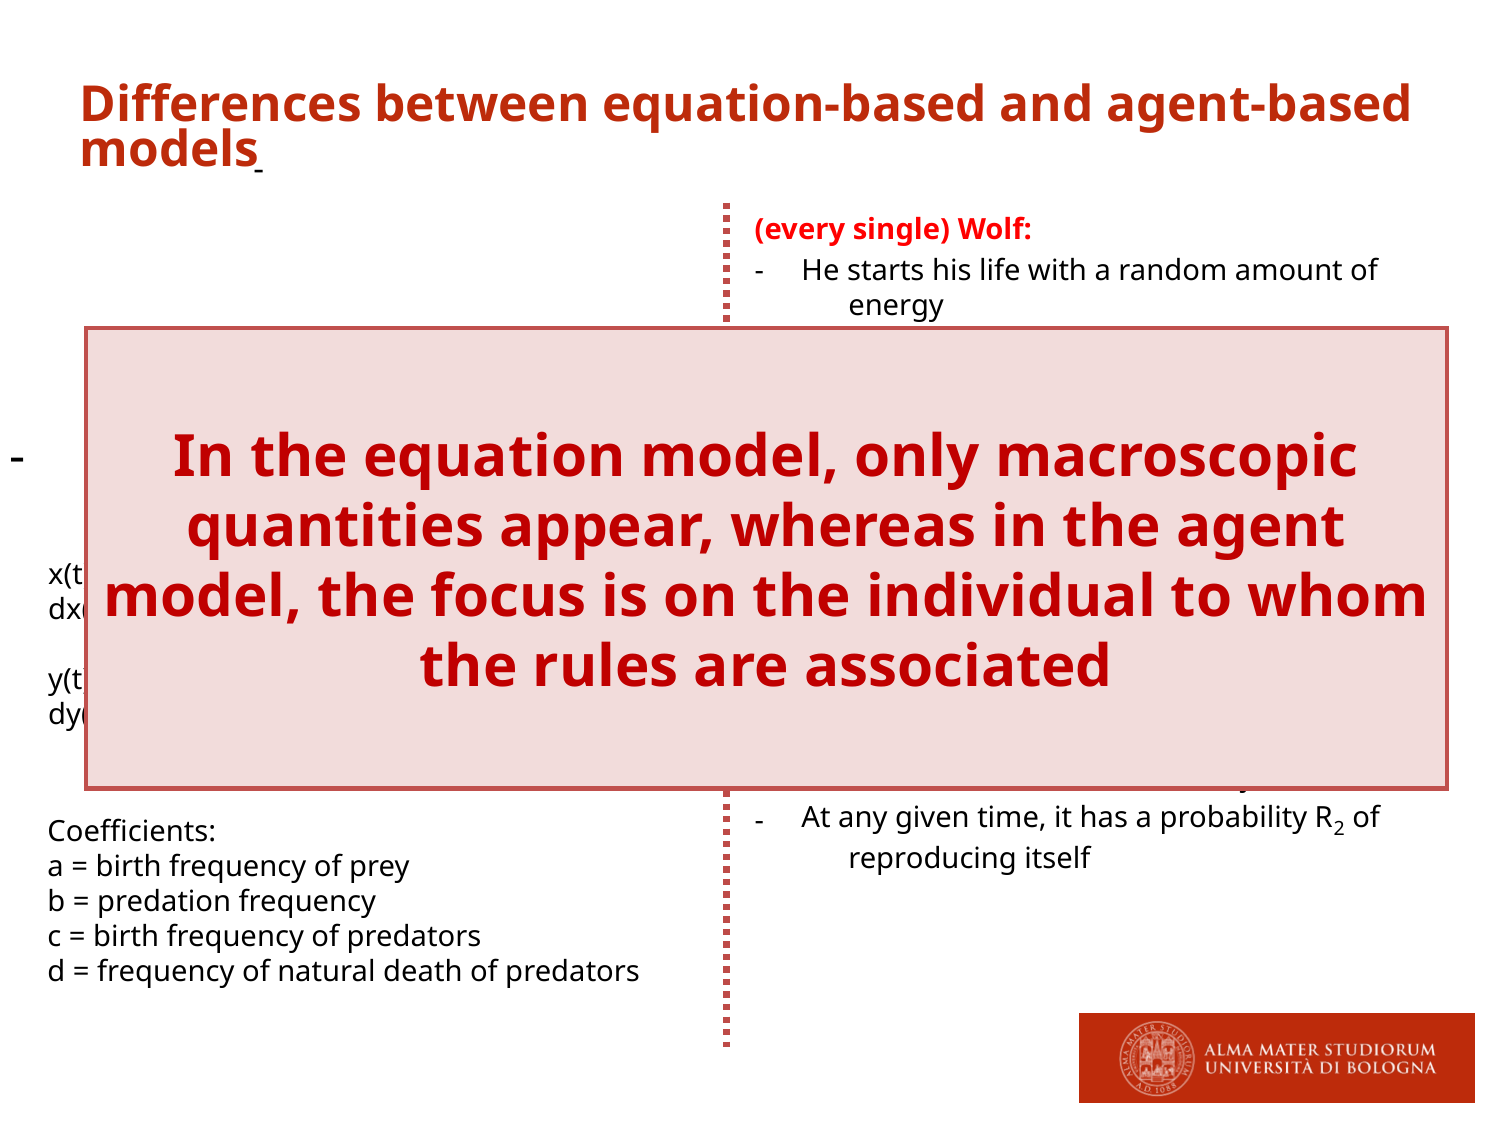

# Differences between equation-based and agent-based models
(every single) Wolf:
He starts his life with a random amount of energy
With each tick of the simulation, it moves to an adjacent cell and its energy decreases by E1
If a sheep is in the same box, it eats it and its energy increases by E 2
When the energy reaches 0, the wolf dies
At any given time, it has a probability R1 of reproducing itself
In the equation model, only macroscopic quantities appear, whereas in the agent model, the focus is on the individual to whom the rules are associated
x(t) = number of prey at time t
dx(t)/dt = rate of change of the prey population over time
y(t) = number of predators at time t
dy(t)/dt = rate of change of the predator population over time t
(every single) sheep:
With each tick, it moves to an adjacent cell
At any given time, it has a probability R2 of reproducing itself
Coefficients:
a = birth frequency of prey
b = predation frequency
c = birth frequency of predators
d = frequency of natural death of predators